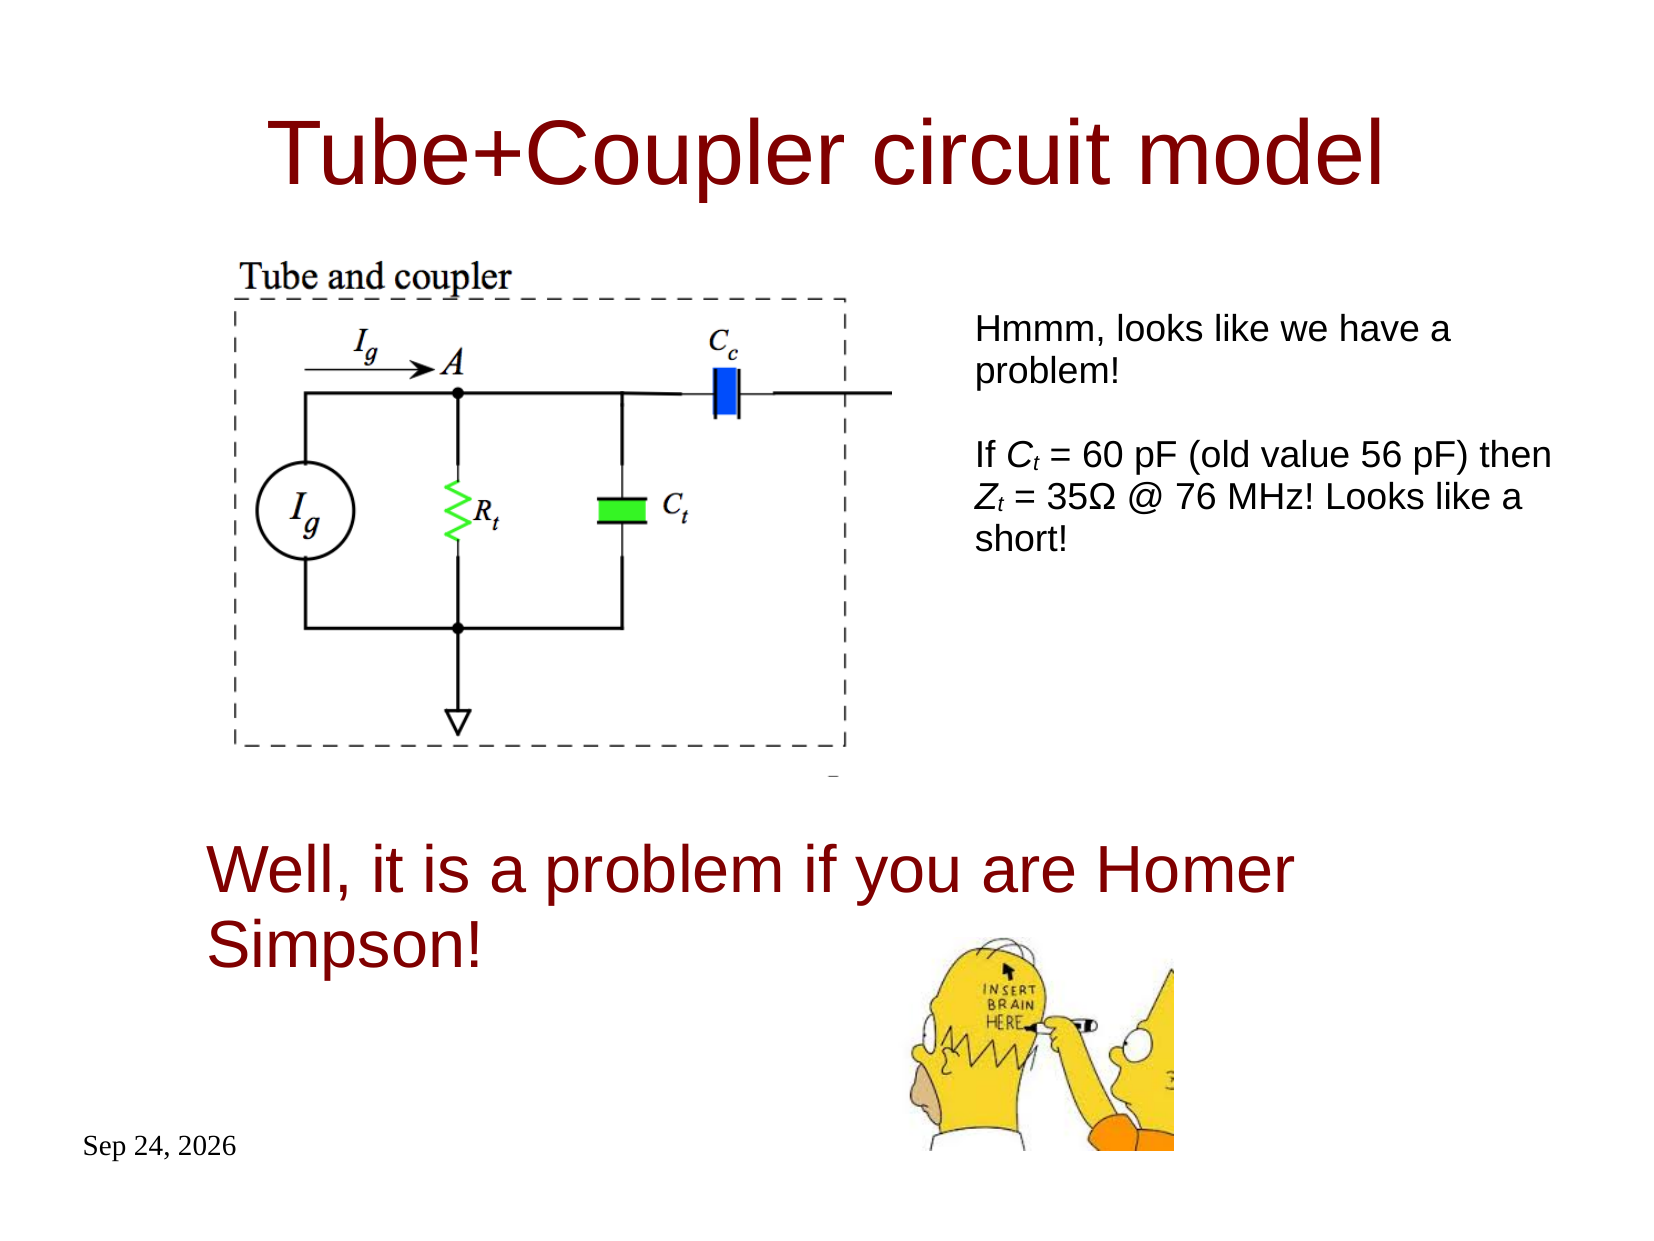

# Tube+Coupler circuit model
Hmmm, looks like we have a problem!
If Ct = 60 pF (old value 56 pF) then Zt = 35Ω @ 76 MHz! Looks like a short!
Well, it is a problem if you are Homer Simpson!